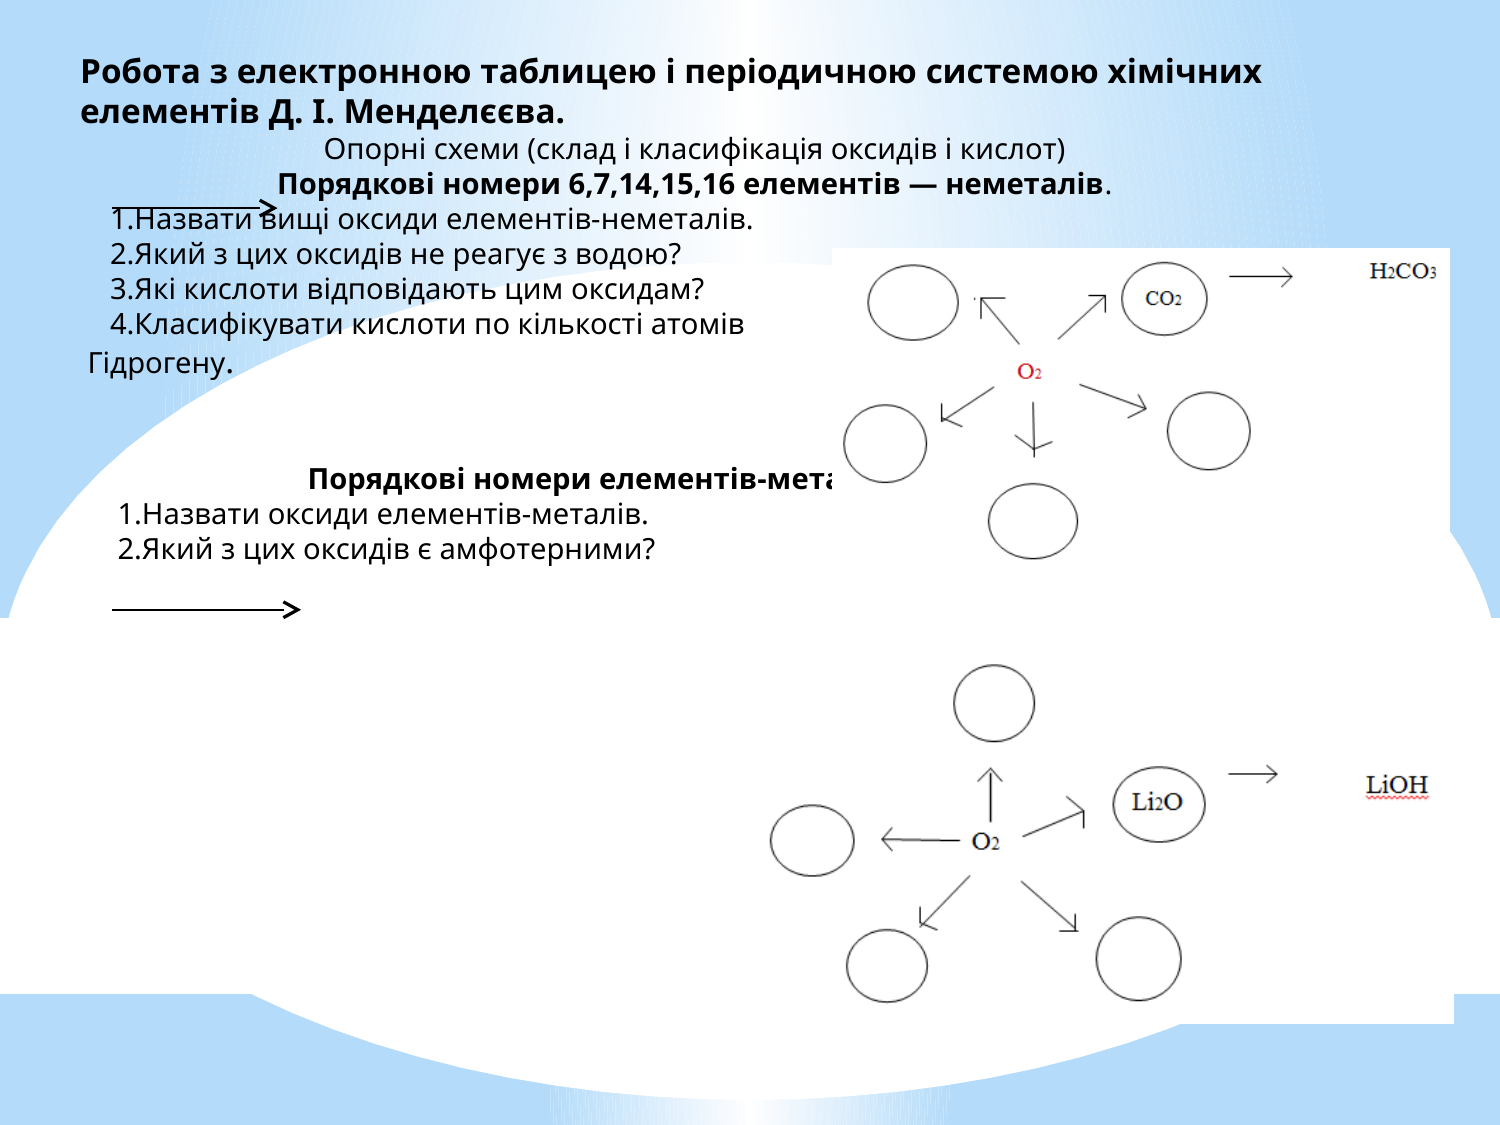

# Робота з електронною таблицею і періодичною системою хімічних елементів Д. І. Менделєєва.
Опорні схеми (склад і класифікація оксидів і кислот)
Порядкові номери 6,7,14,15,16 елементів — неметалів.
 1.Назвати вищі оксиди елементів-неметалів.
 2.Який з цих оксидів не реагує з водою?
 3.Які кислоти відповідають цим оксидам?
 4.Класифікувати кислоти по кількості атомів
Гідрогену.
Порядкові номери елементів-металів:3,11,13,20,56
 1.Назвати оксиди елементів-металів.
 2.Який з цих оксидів є амфотерними?